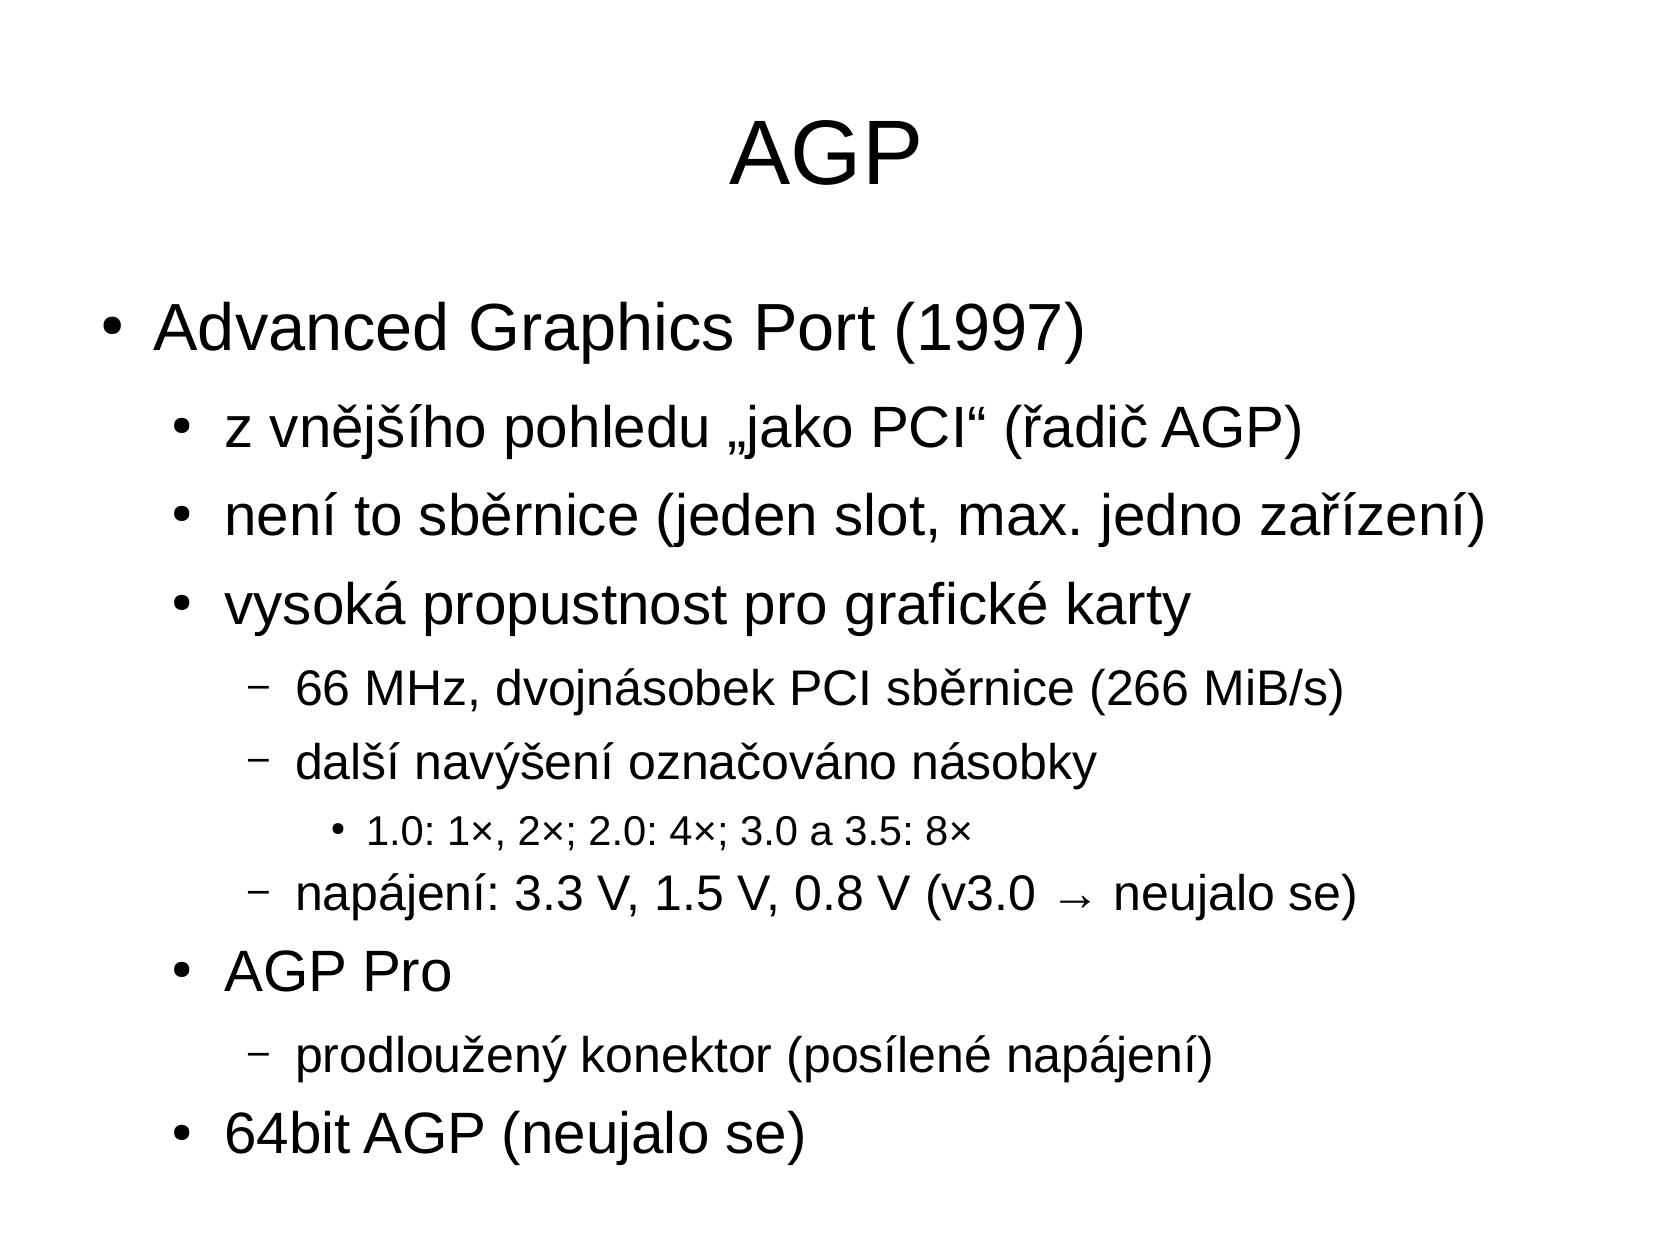

# AGP
Advanced Graphics Port (1997)
z vnějšího pohledu „jako PCI“ (řadič AGP)
není to sběrnice (jeden slot, max. jedno zařízení)
vysoká propustnost pro grafické karty
66 MHz, dvojnásobek PCI sběrnice (266 MiB/s)
další navýšení označováno násobky
1.0: 1×, 2×; 2.0: 4×; 3.0 a 3.5: 8×
napájení: 3.3 V, 1.5 V, 0.8 V (v3.0 → neujalo se)
AGP Pro
prodloužený konektor (posílené napájení)
64bit AGP (neujalo se)